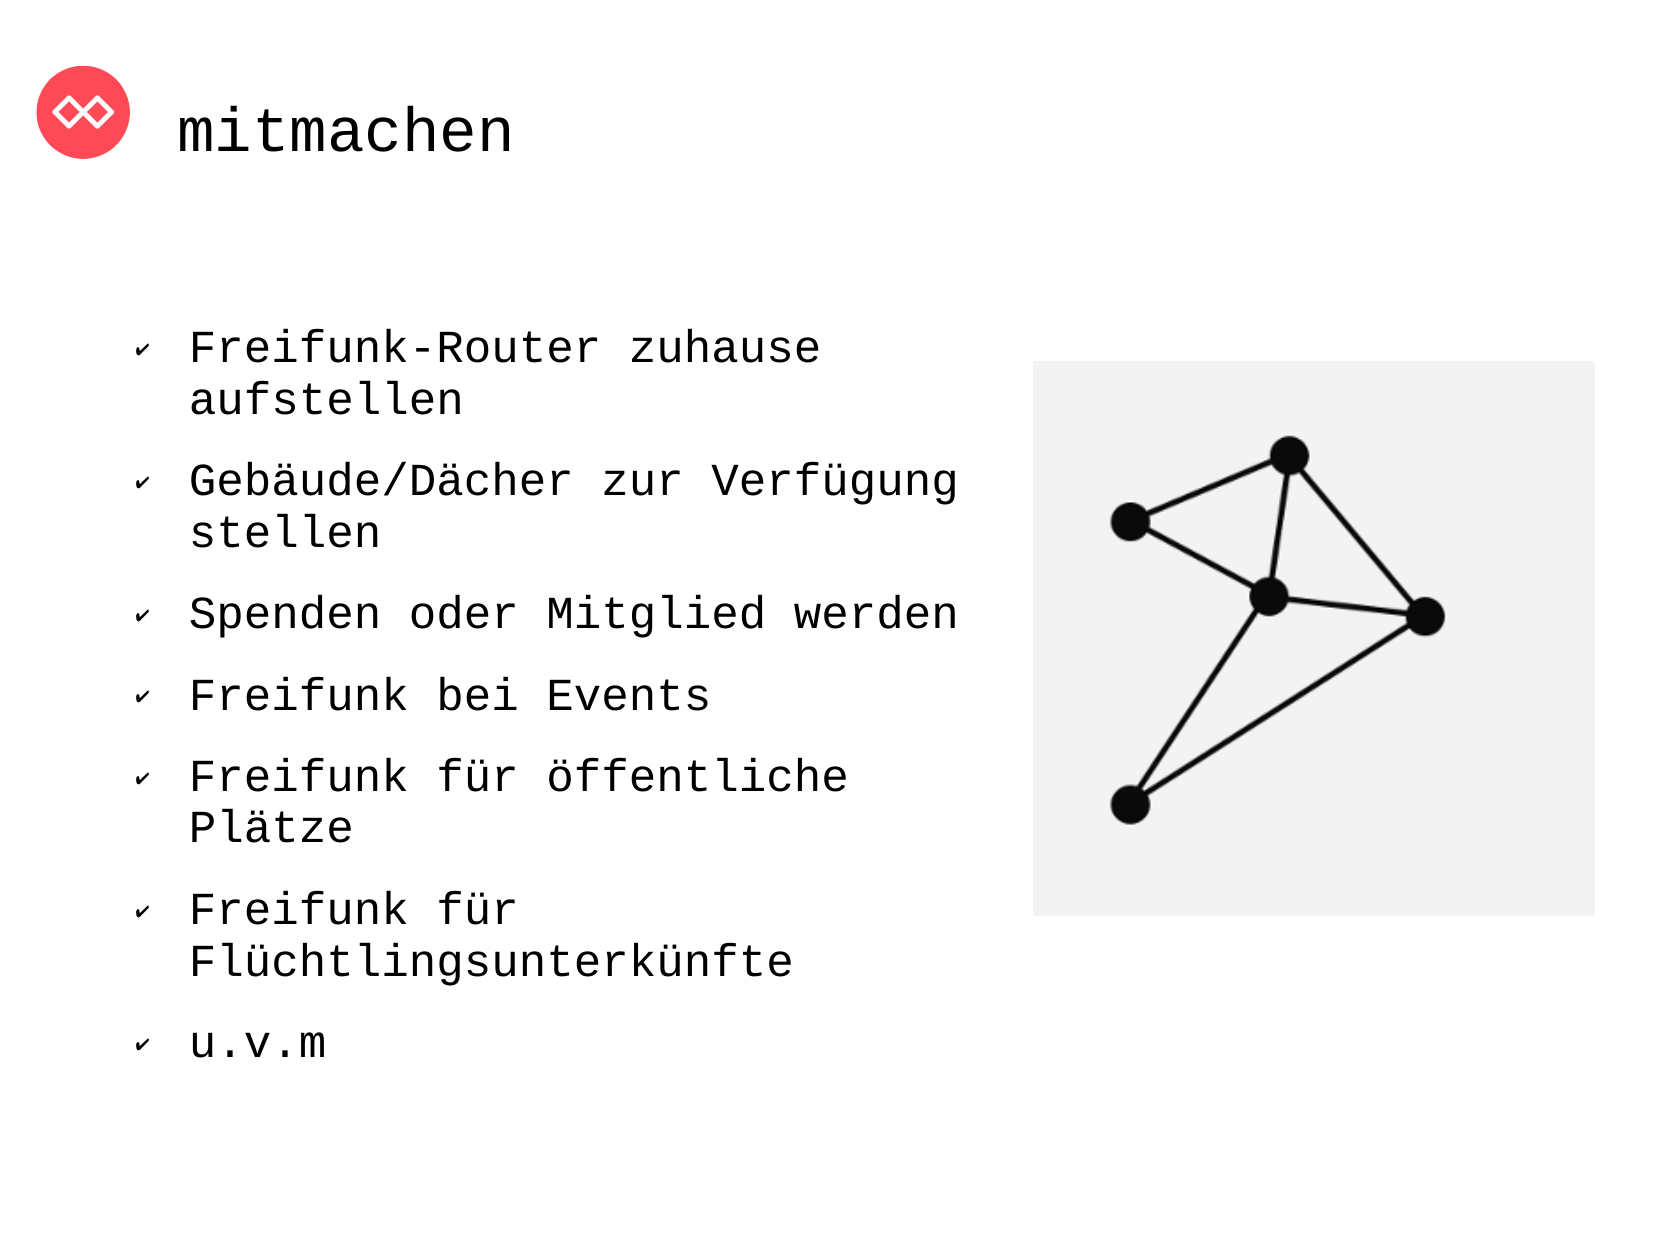

# mitmachen
Freifunk-Router zuhause aufstellen
Gebäude/Dächer zur Verfügung stellen
Spenden oder Mitglied werden
Freifunk bei Events
Freifunk für öffentliche Plätze
Freifunk für Flüchtlingsunterkünfte
u.v.m